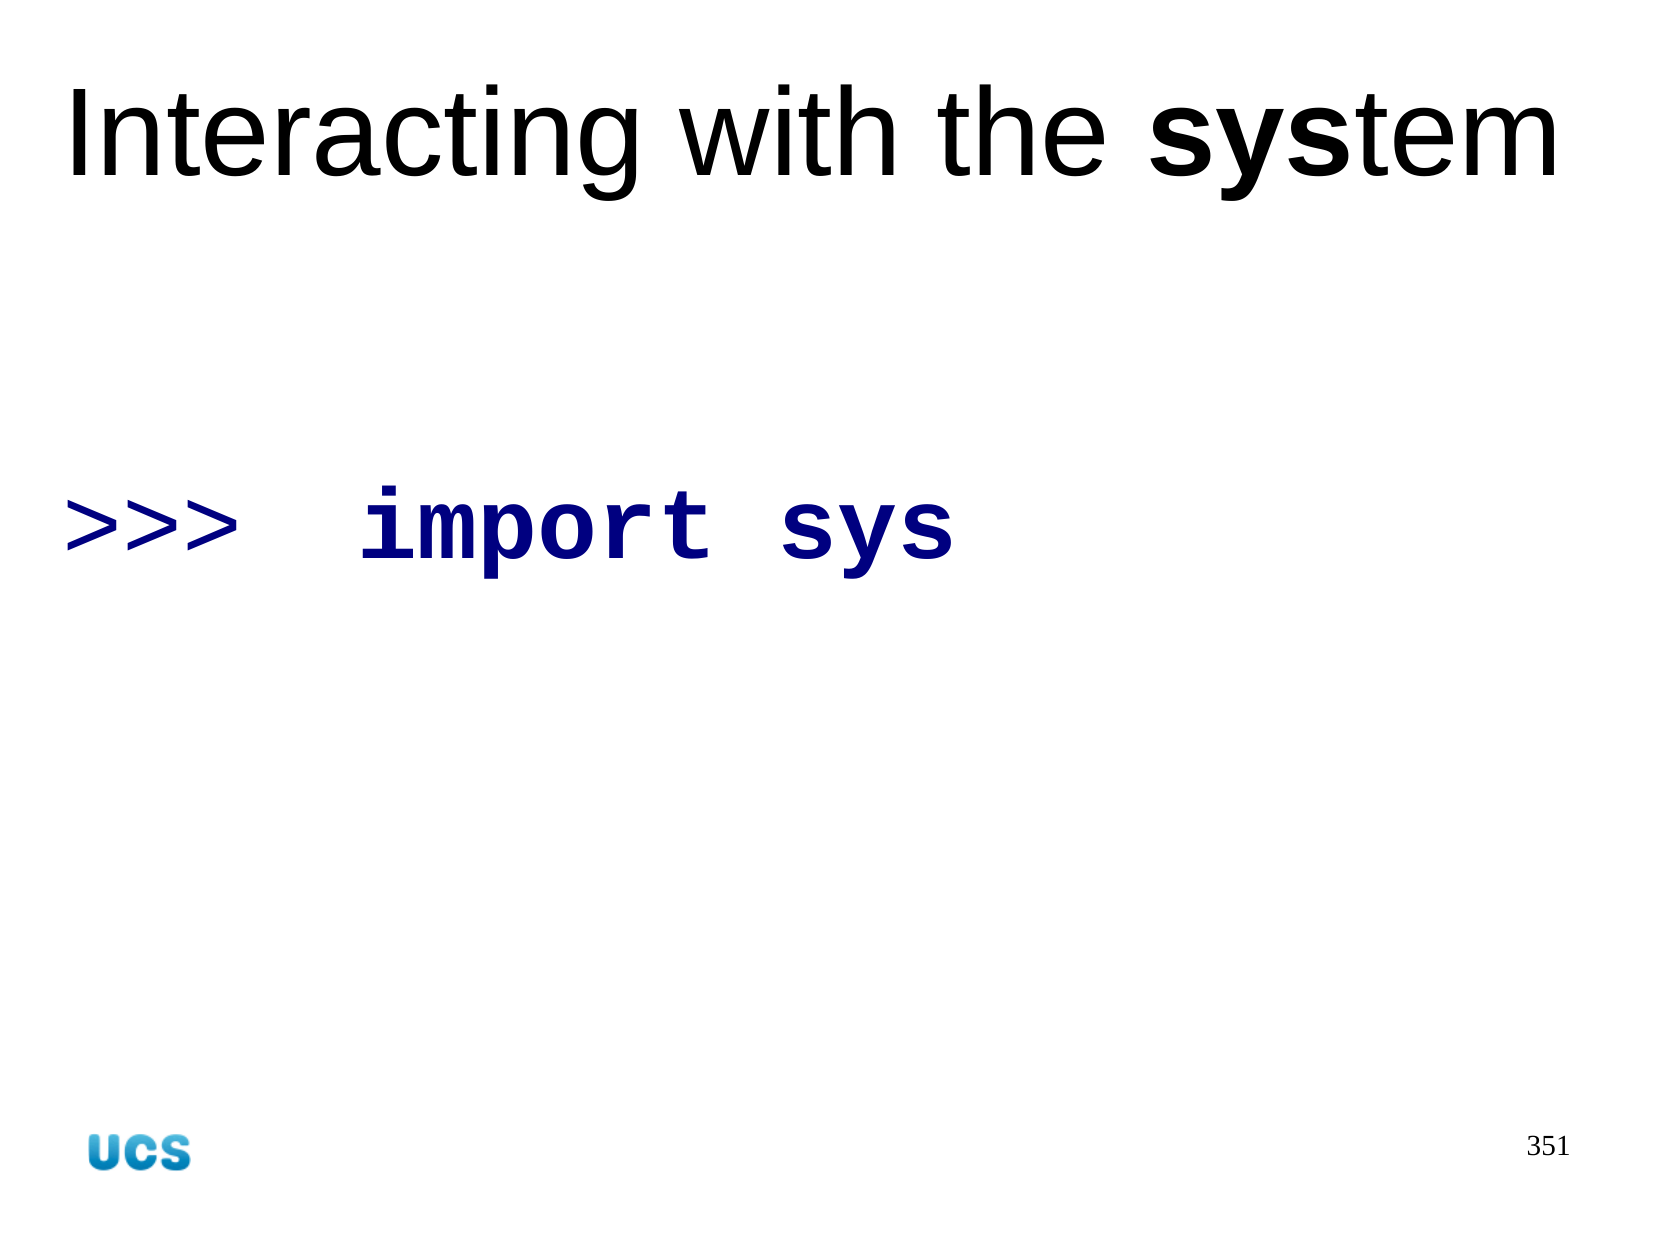

Interacting with the system
>>>
import sys
351